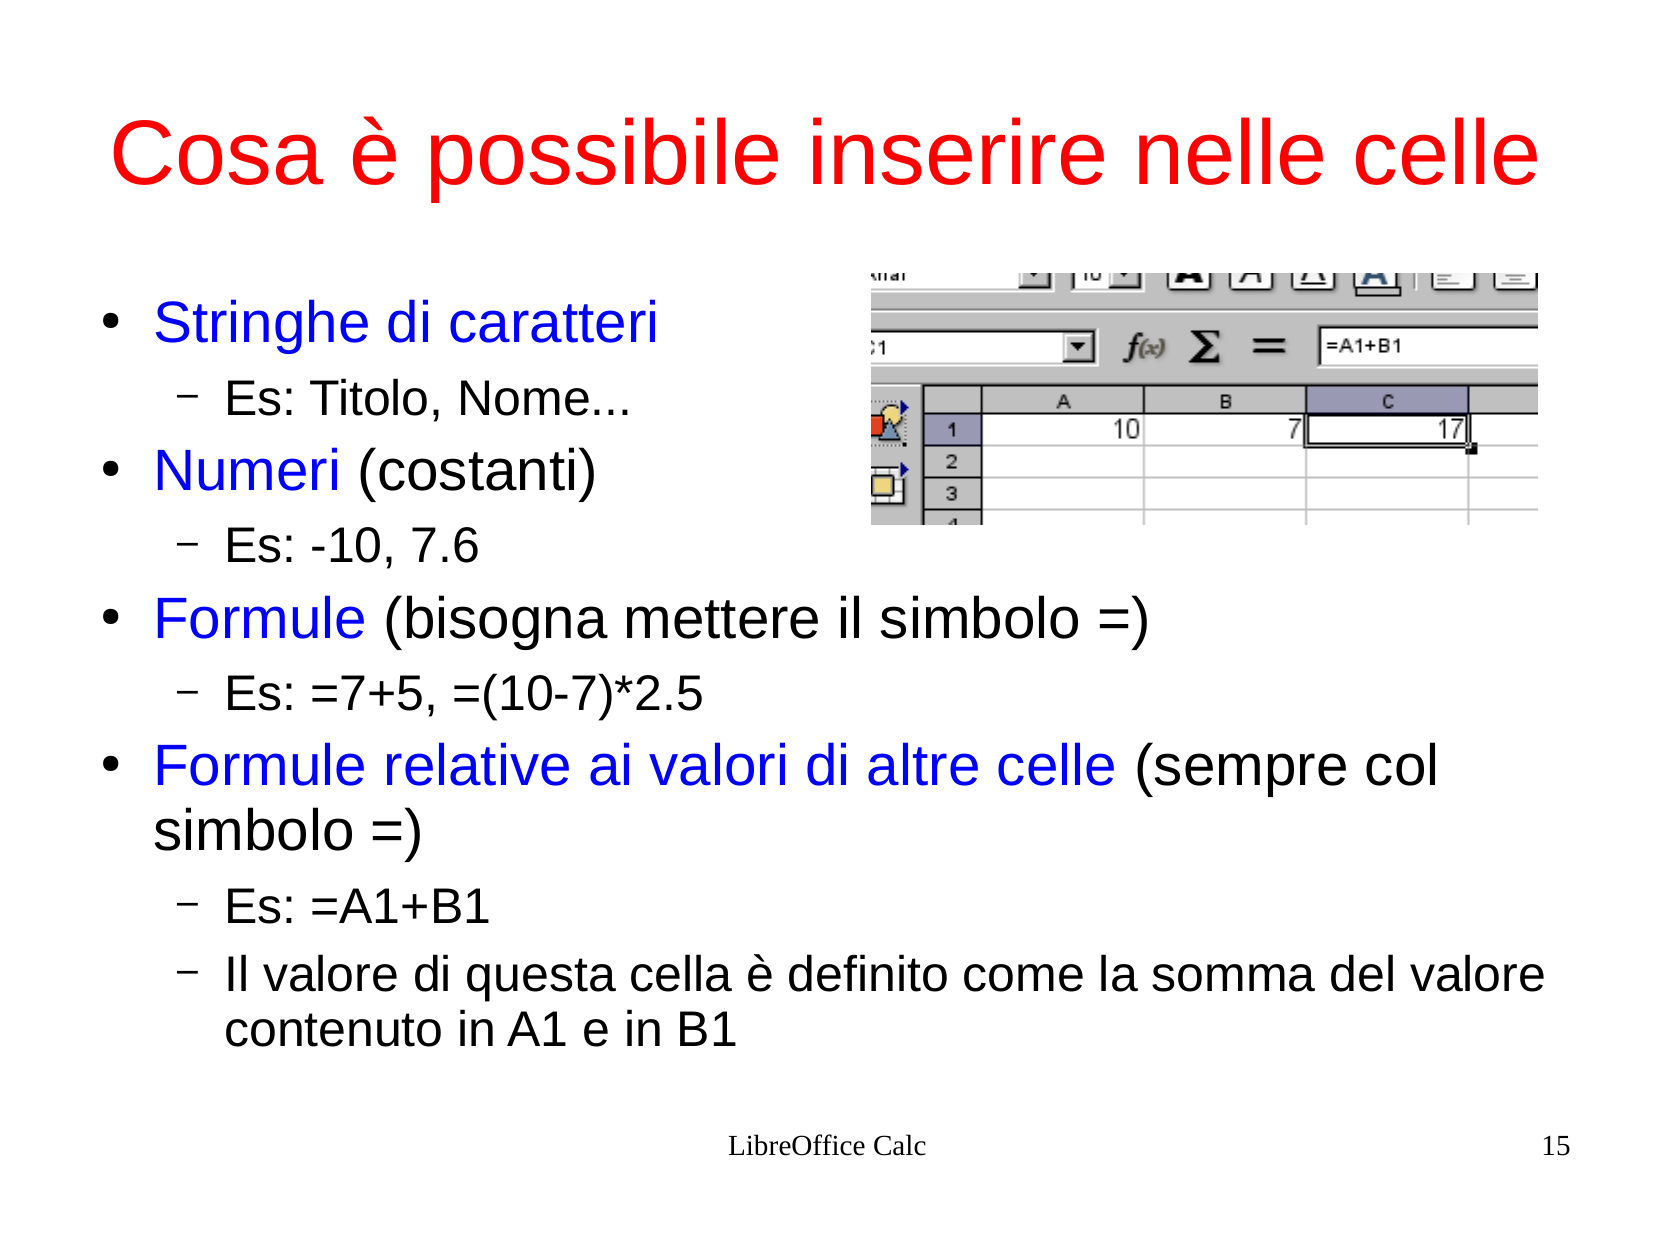

# Cosa è possibile inserire nelle celle
Stringhe di caratteri
Es: Titolo, Nome...
Numeri (costanti)
Es: -10, 7.6
Formule (bisogna mettere il simbolo =)
Es: =7+5, =(10-7)*2.5
Formule relative ai valori di altre celle (sempre col simbolo =)
Es: =A1+B1
Il valore di questa cella è definito come la somma del valore contenuto in A1 e in B1
LibreOffice Calc
15